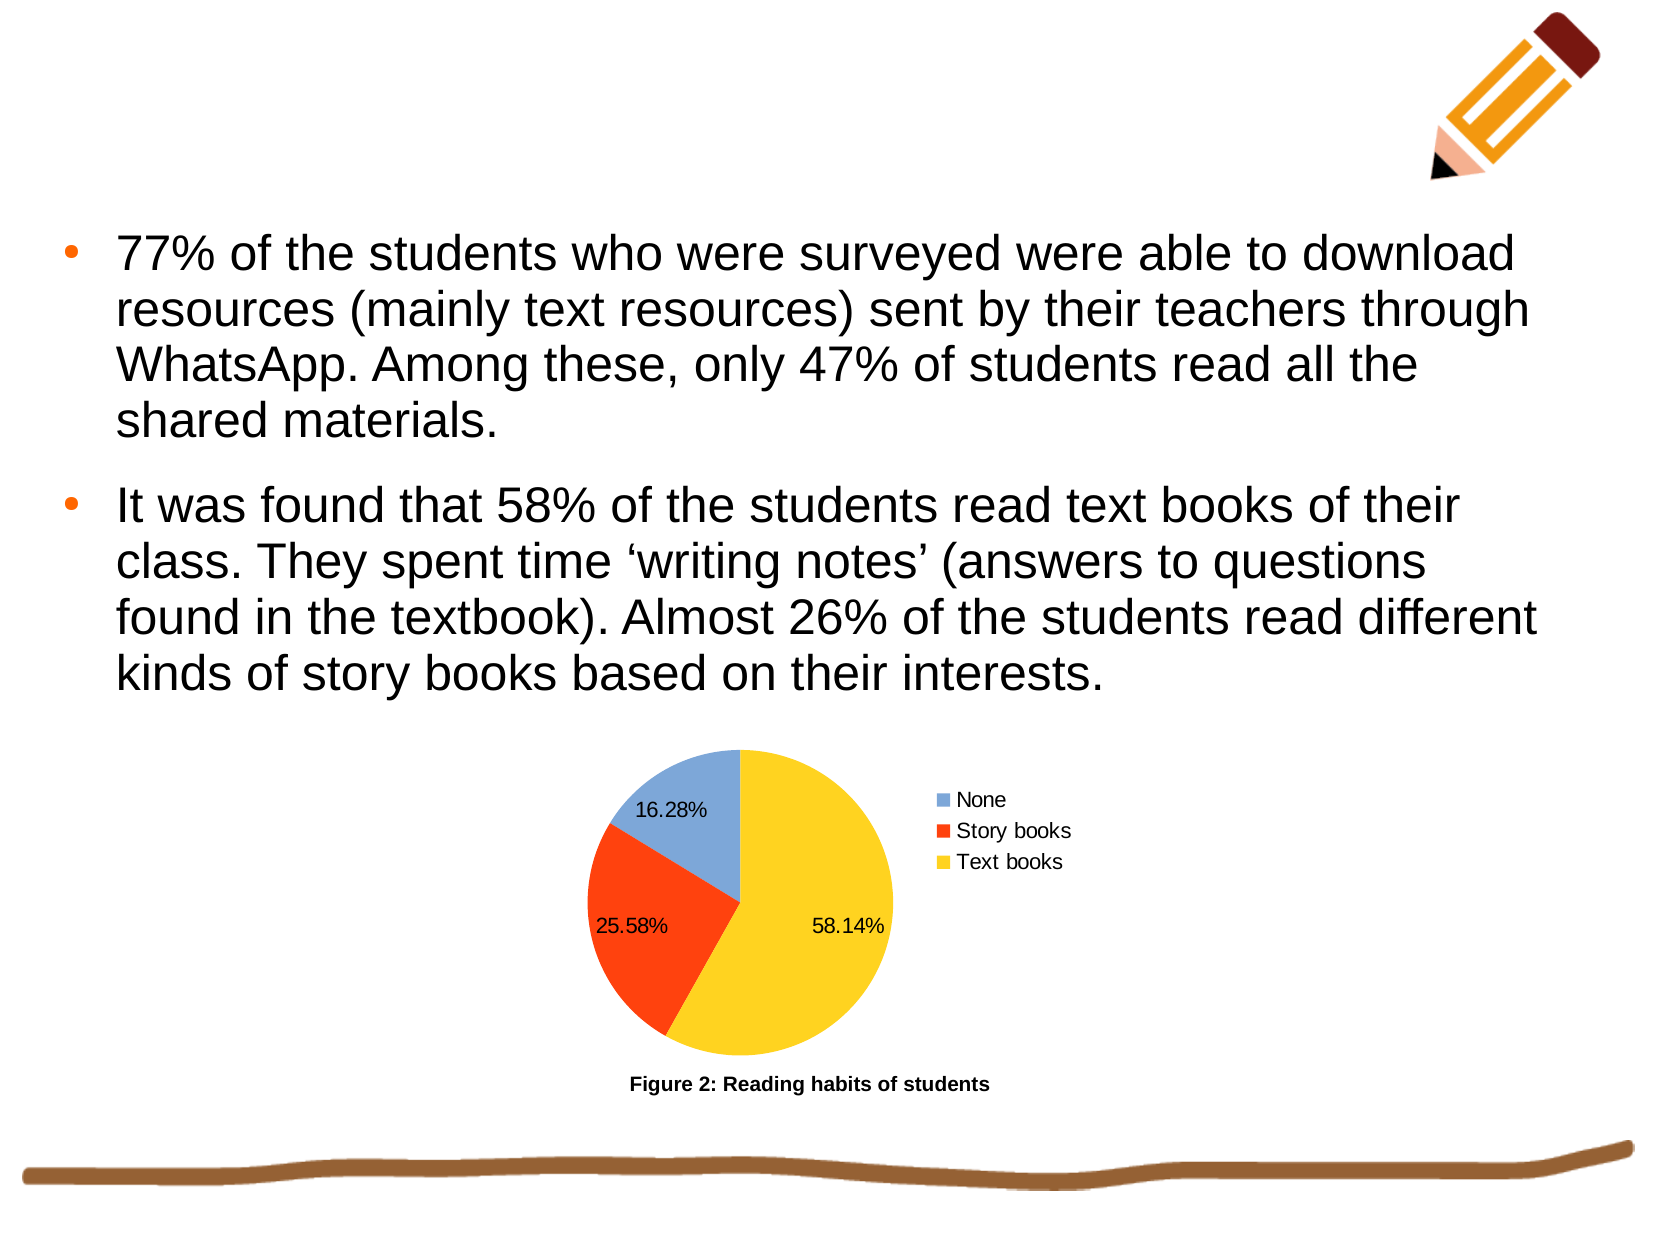

# 77% of the students who were surveyed were able to download resources (mainly text resources) sent by their teachers through WhatsApp. Among these, only 47% of students read all the shared materials.
It was found that 58% of the students read text books of their class. They spent time ‘writing notes’ (answers to questions found in the textbook). Almost 26% of the students read different kinds of story books based on their interests.
Figure 2: Reading habits of students